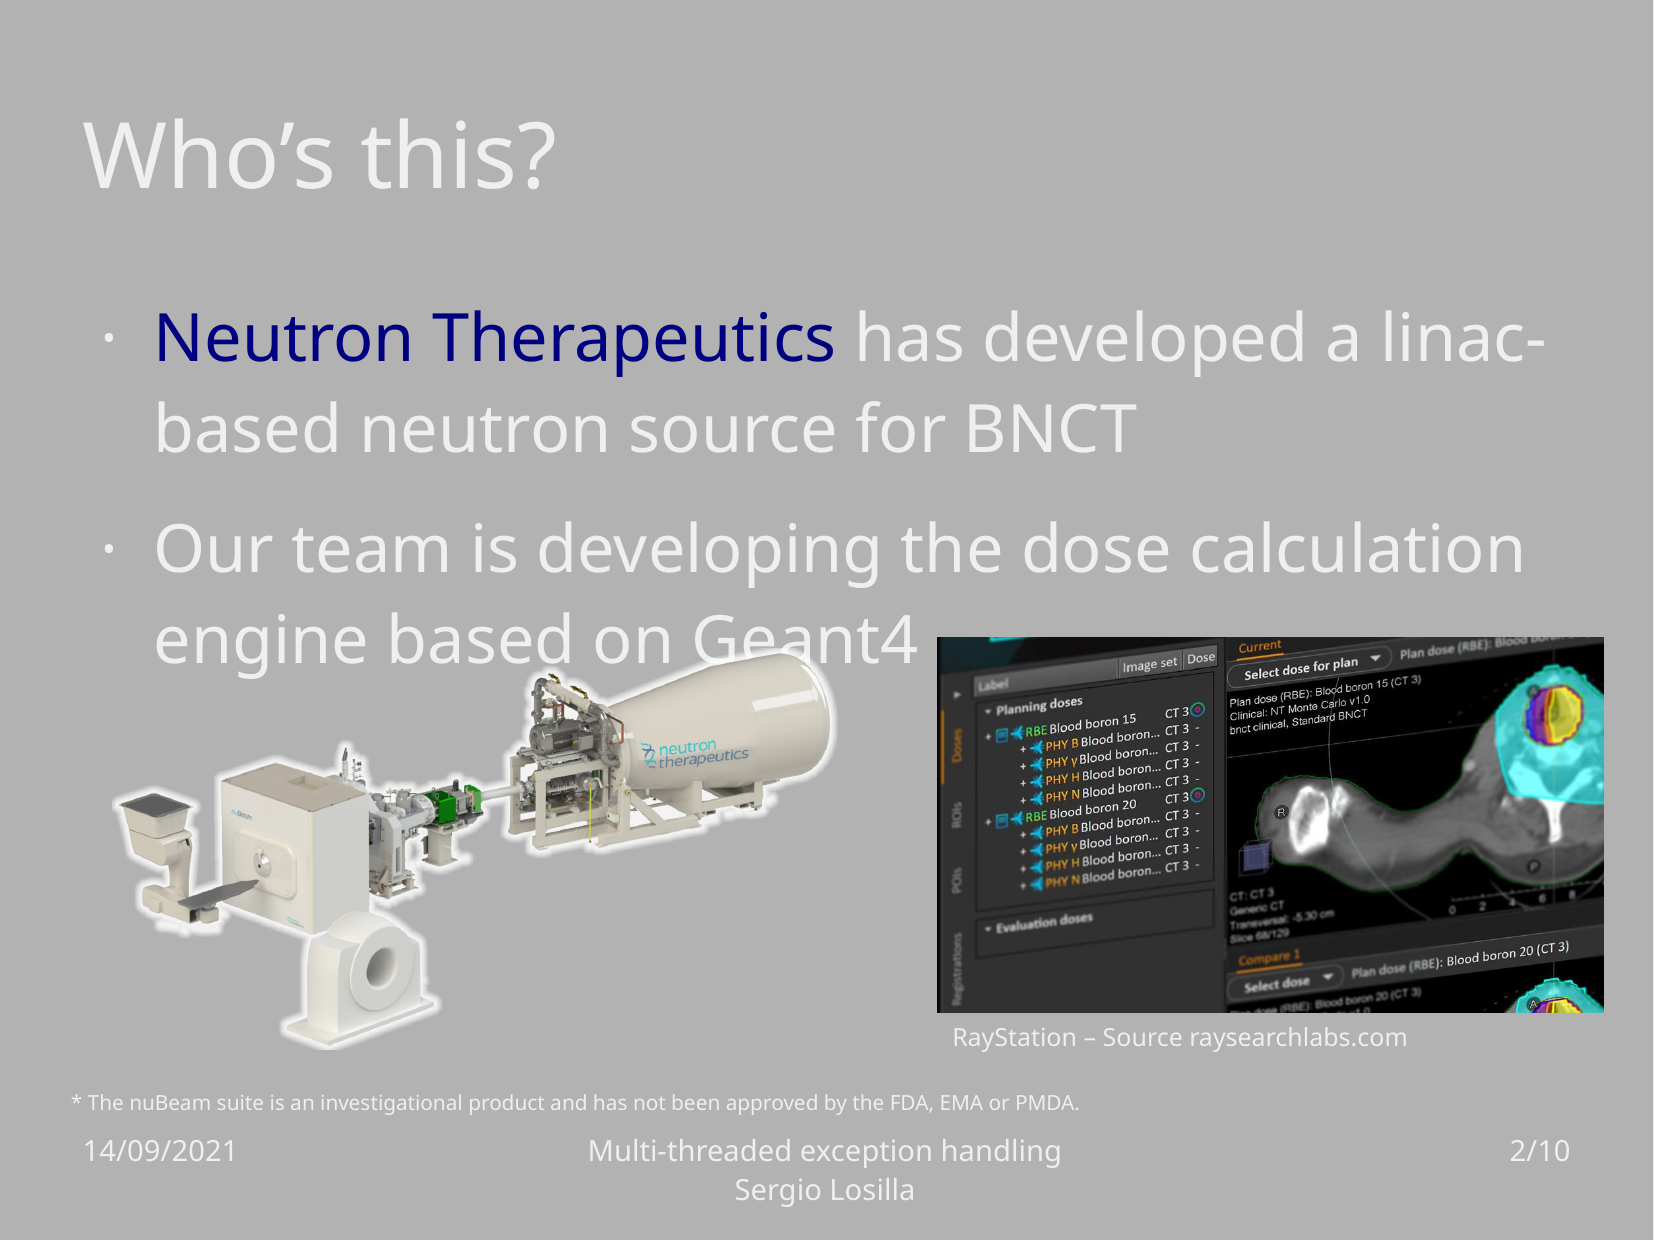

# Who’s this?
Neutron Therapeutics has developed a linac-based neutron source for BNCT
Our team is developing the dose calculation engine based on Geant4
RayStation – Source raysearchlabs.com
* The nuBeam suite is an investigational product and has not been approved by the FDA, EMA or PMDA.
2